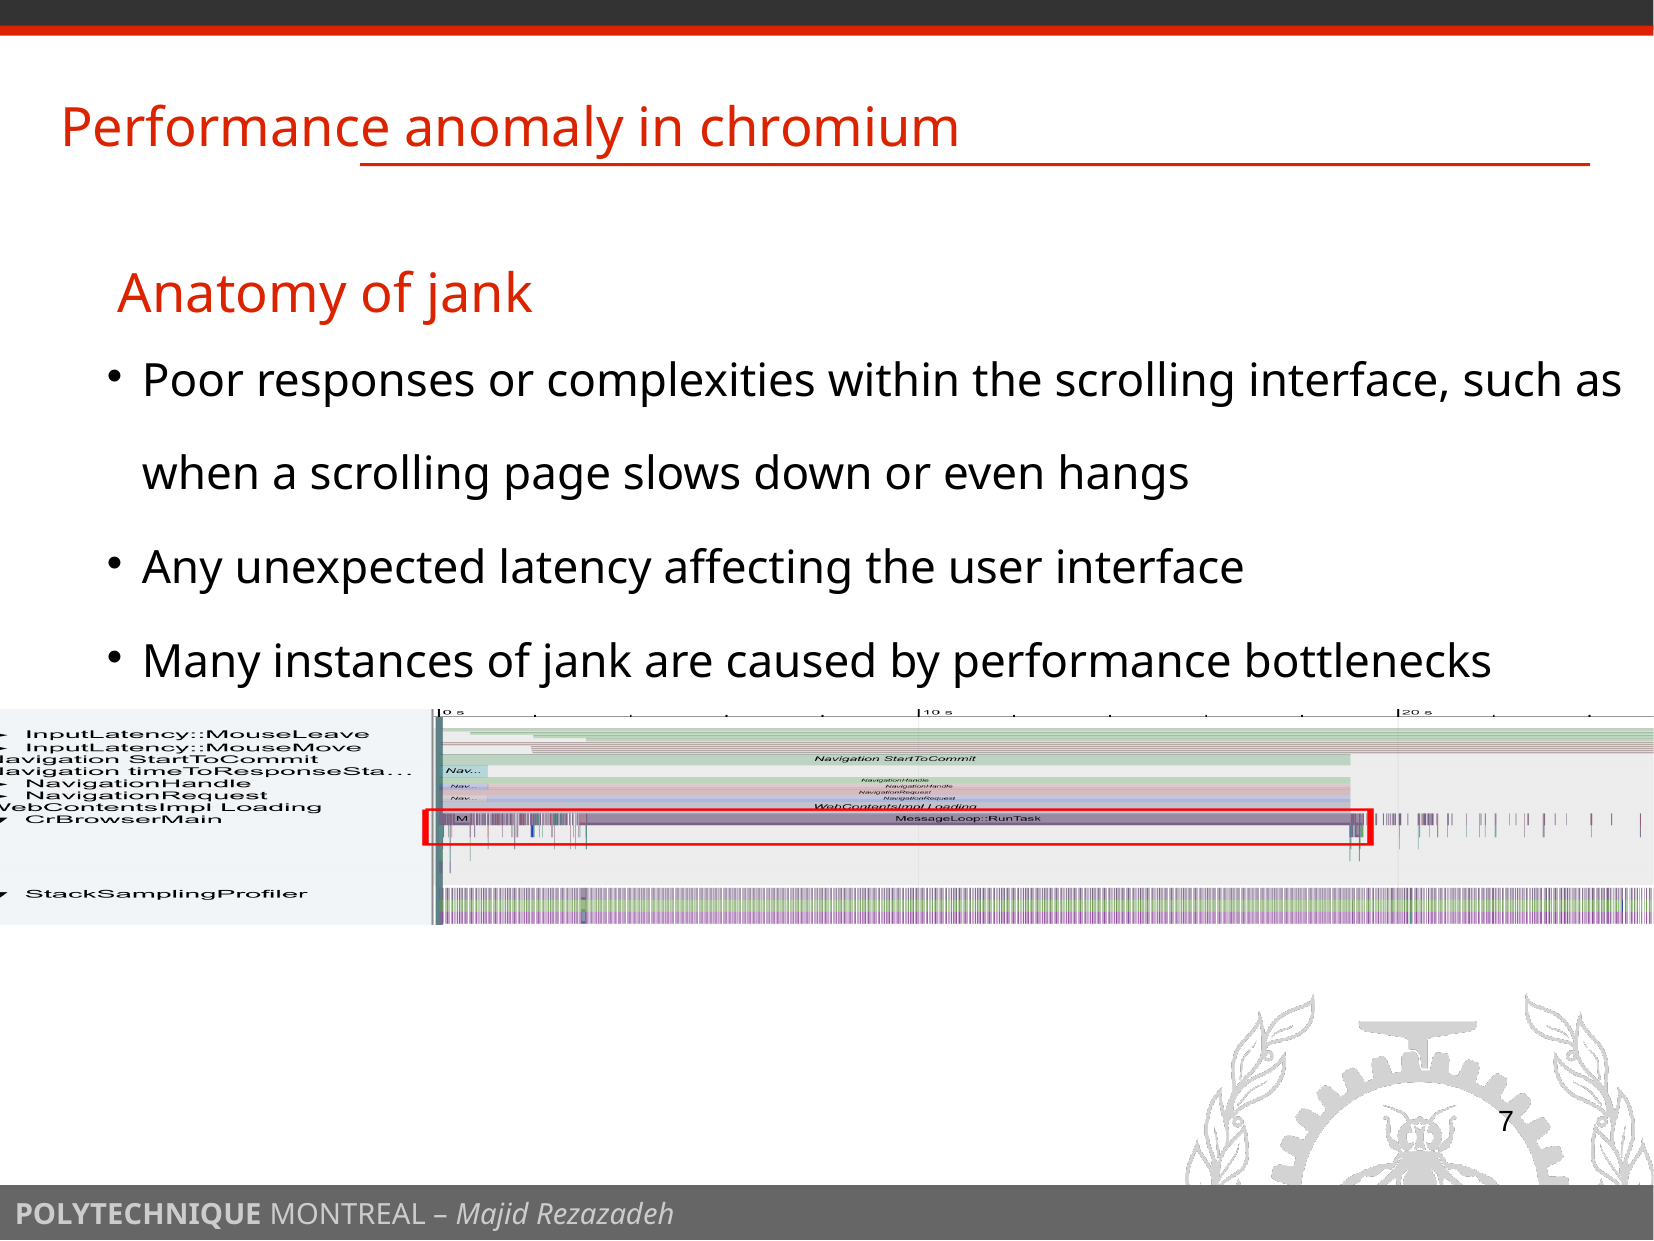

Performance anomaly in chromium
Anatomy of jank
Poor responses or complexities within the scrolling interface, such as when a scrolling page slows down or even hangs
Any unexpected latency affecting the user interface
Many instances of jank are caused by performance bottlenecks
7
POLYTECHNIQUE MONTREAL – Majid Rezazadeh